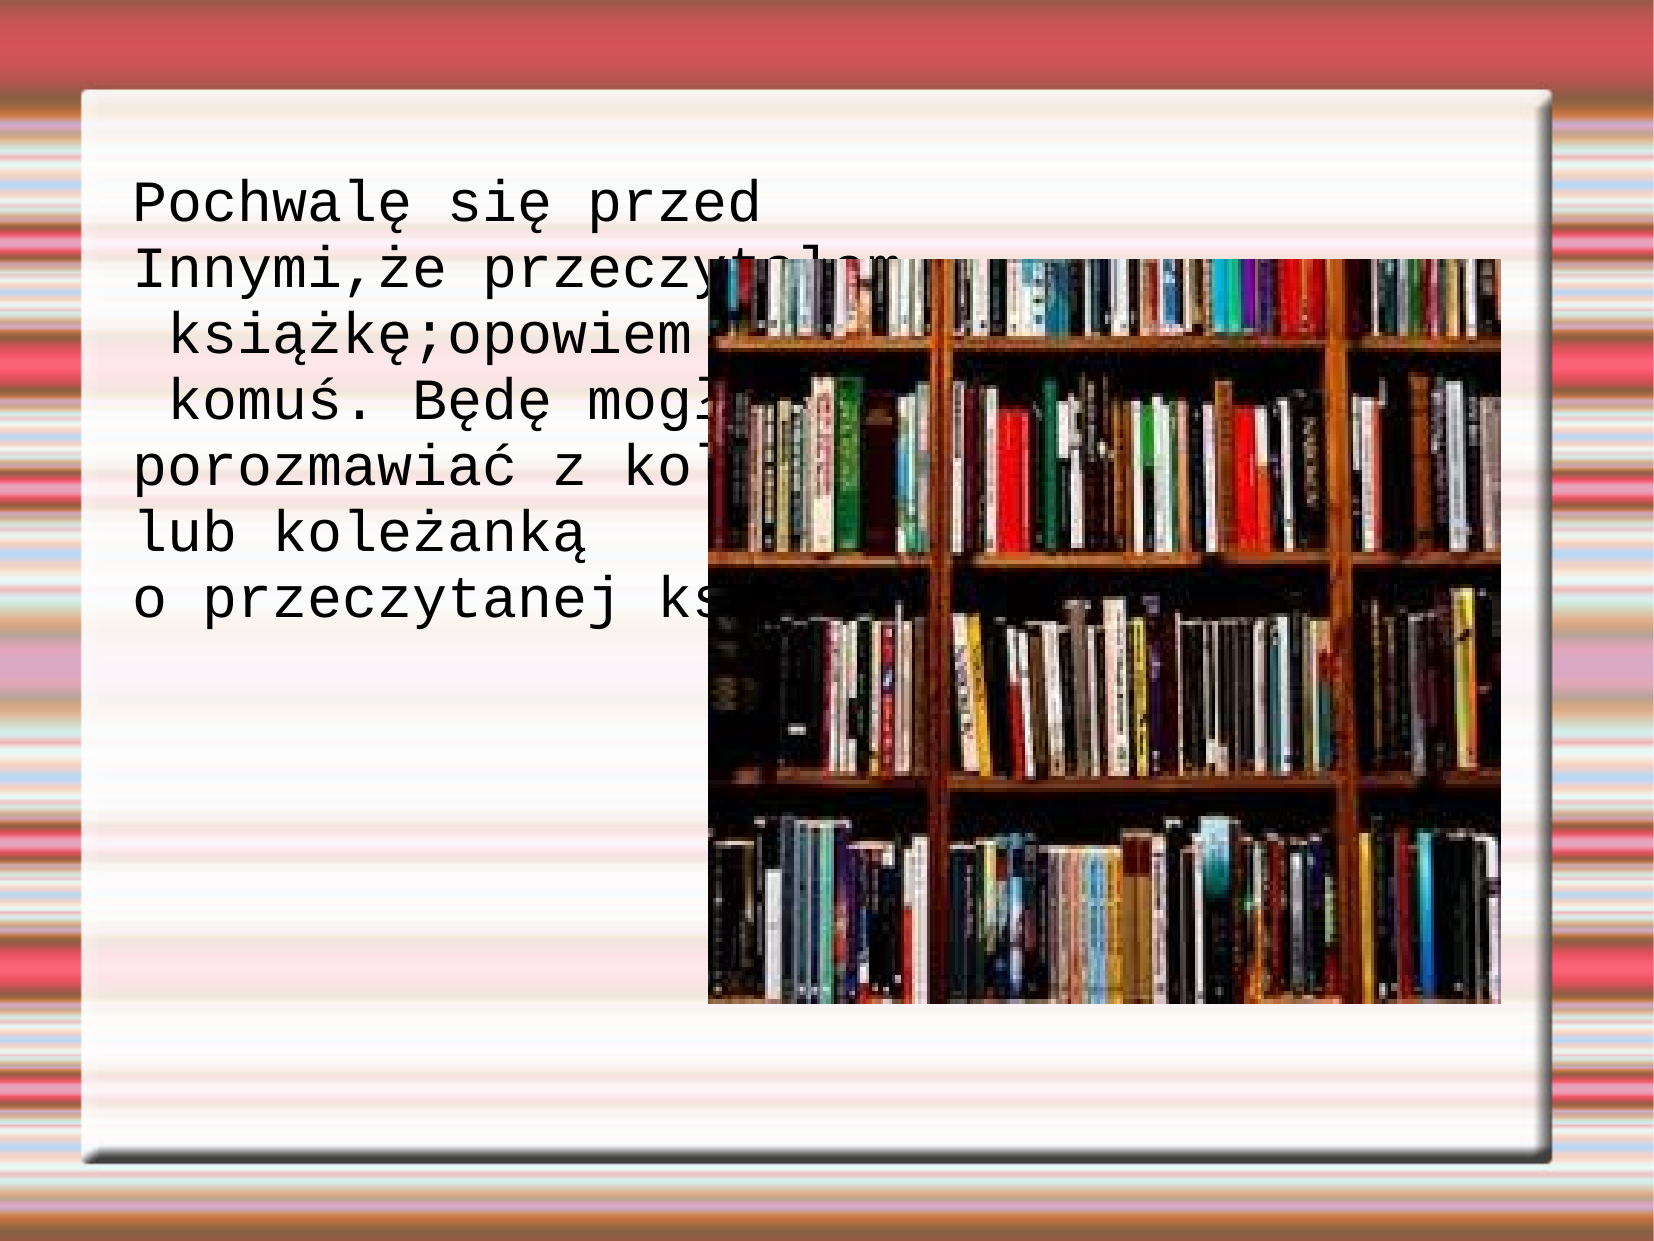

Pochwalę się przed
Innymi,że przeczytałam
 książkę;opowiem o niej
 komuś. Będę mogła
porozmawiać z kolegą
lub koleżanką
o przeczytanej książce